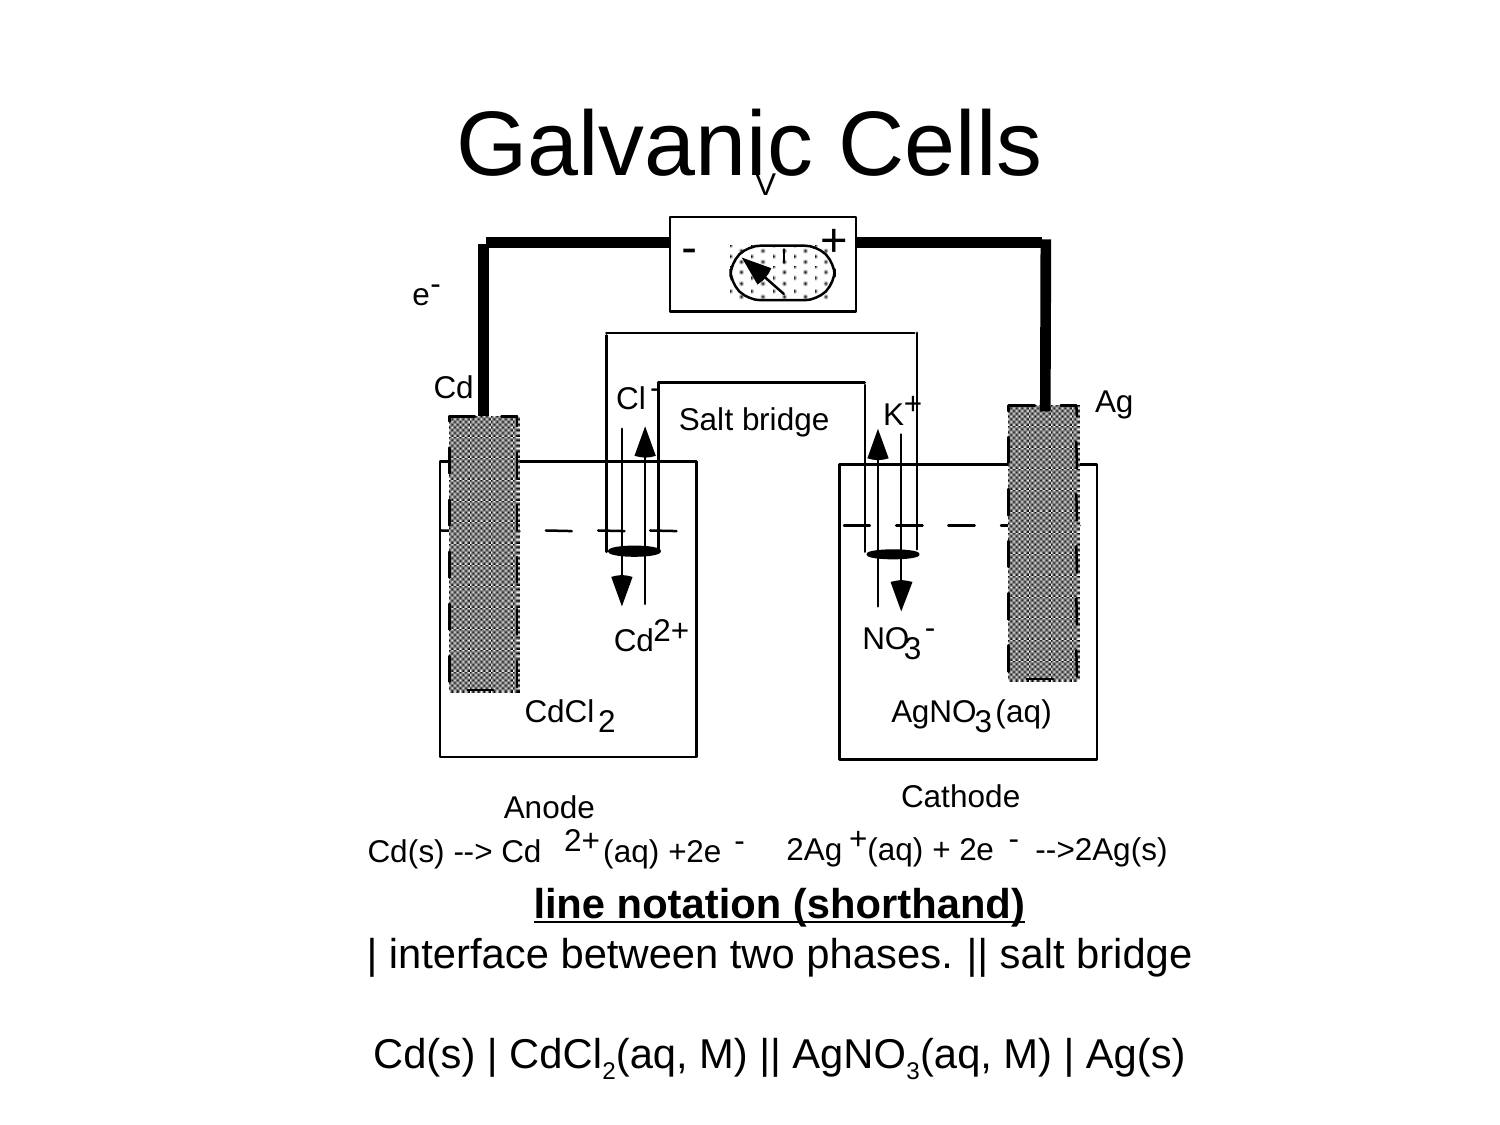

# Galvanic Cells
line notation (shorthand)
| interface between two phases.	|| salt bridge
Cd(s) | CdCl2(aq, M) || AgNO3(aq, M) | Ag(s)